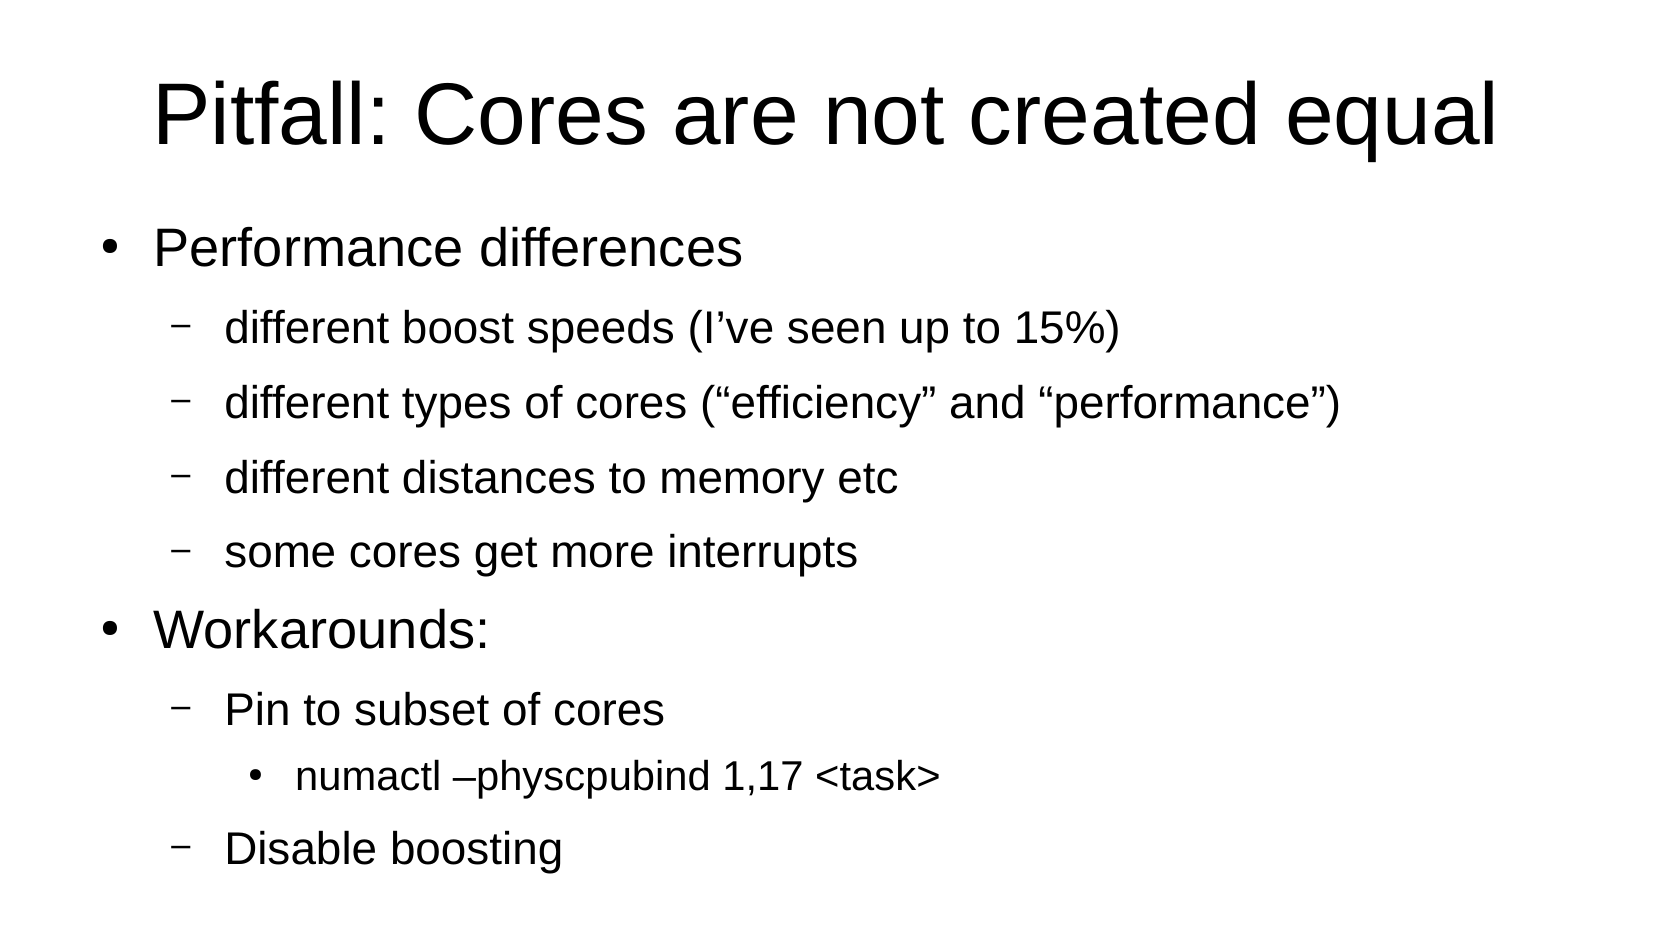

# Pitfall: Cores are not created equal
Performance differences
different boost speeds (I’ve seen up to 15%)
different types of cores (“efficiency” and “performance”)
different distances to memory etc
some cores get more interrupts
Workarounds:
Pin to subset of cores
numactl –physcpubind 1,17 <task>
Disable boosting